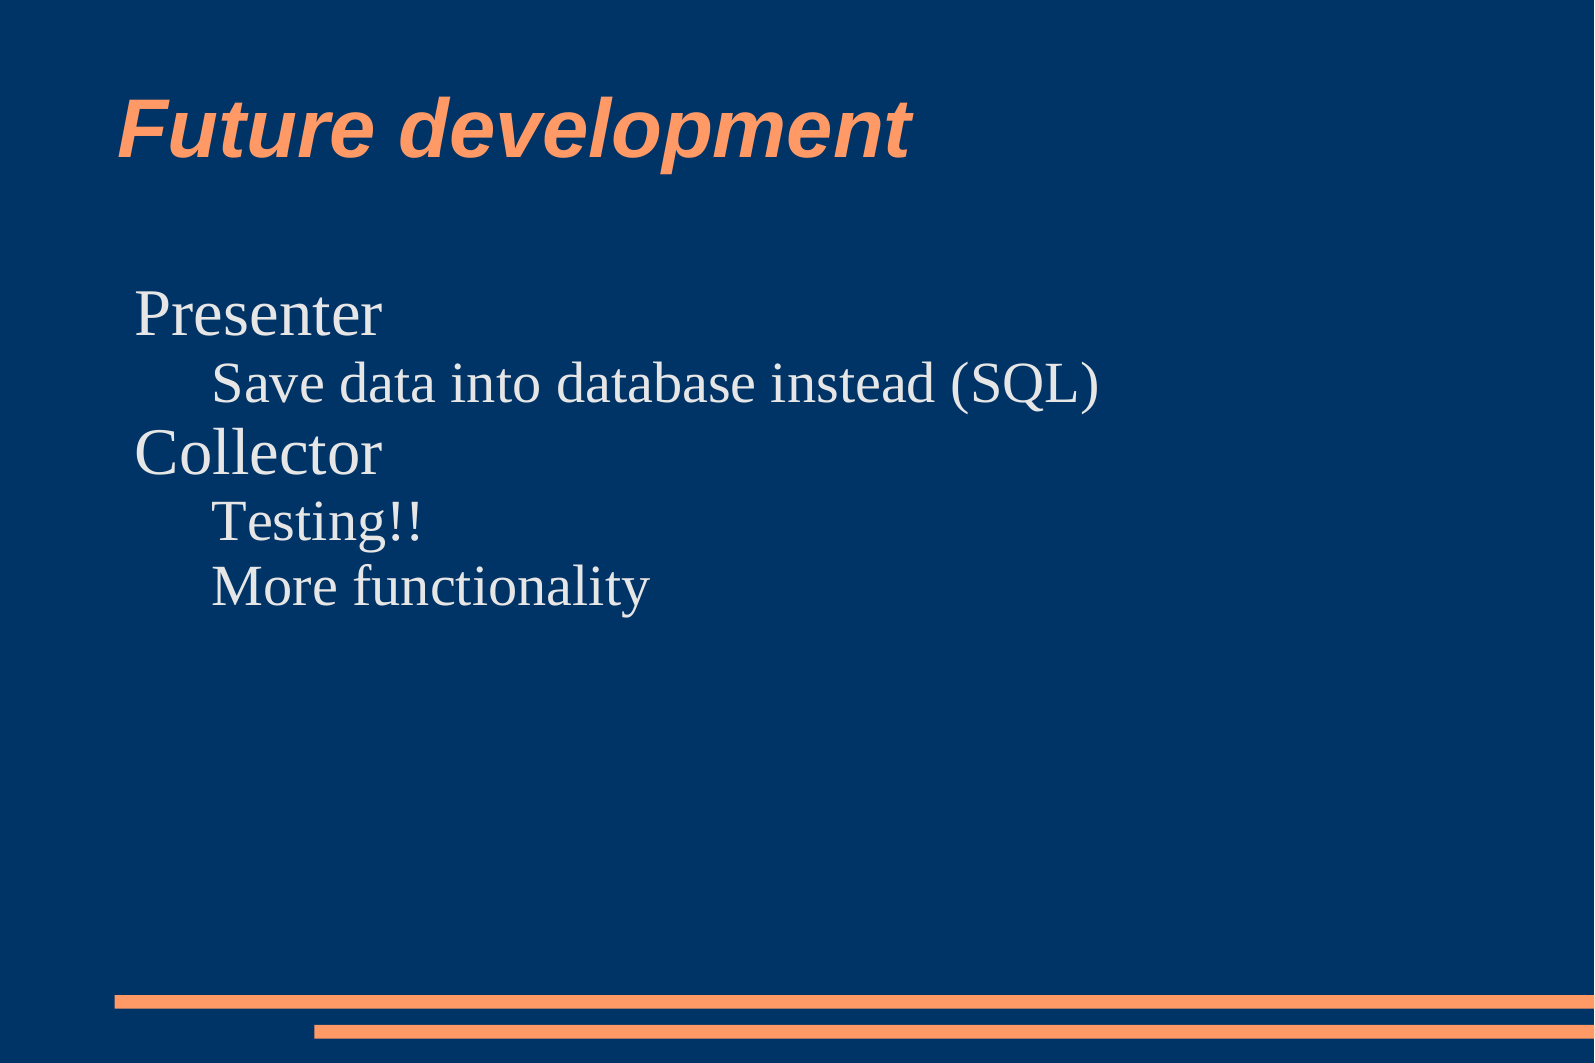

# Future development
Presenter
Save data into database instead (SQL)
Collector
Testing!!
More functionality